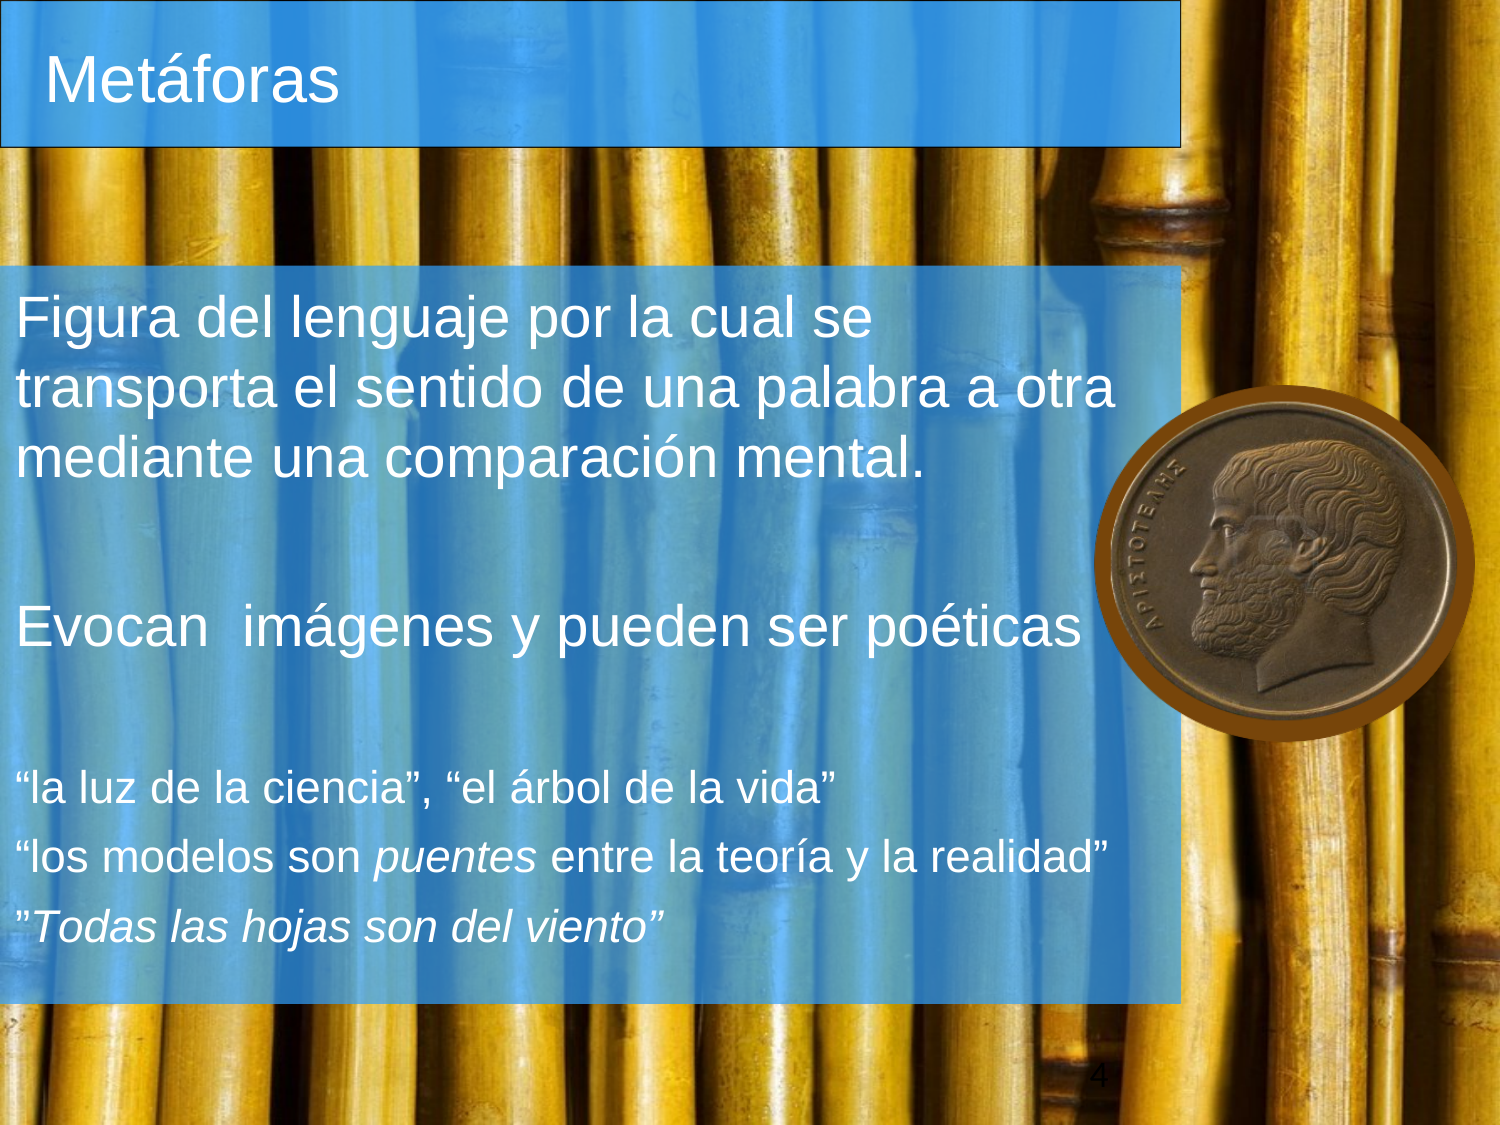

# Metáforas
Figura del lenguaje por la cual se transporta el sentido de una palabra a otra mediante una comparación mental.
Evocan imágenes y pueden ser poéticas
“la luz de la ciencia”, “el árbol de la vida”
“los modelos son puentes entre la teoría y la realidad”
”Todas las hojas son del viento”
4